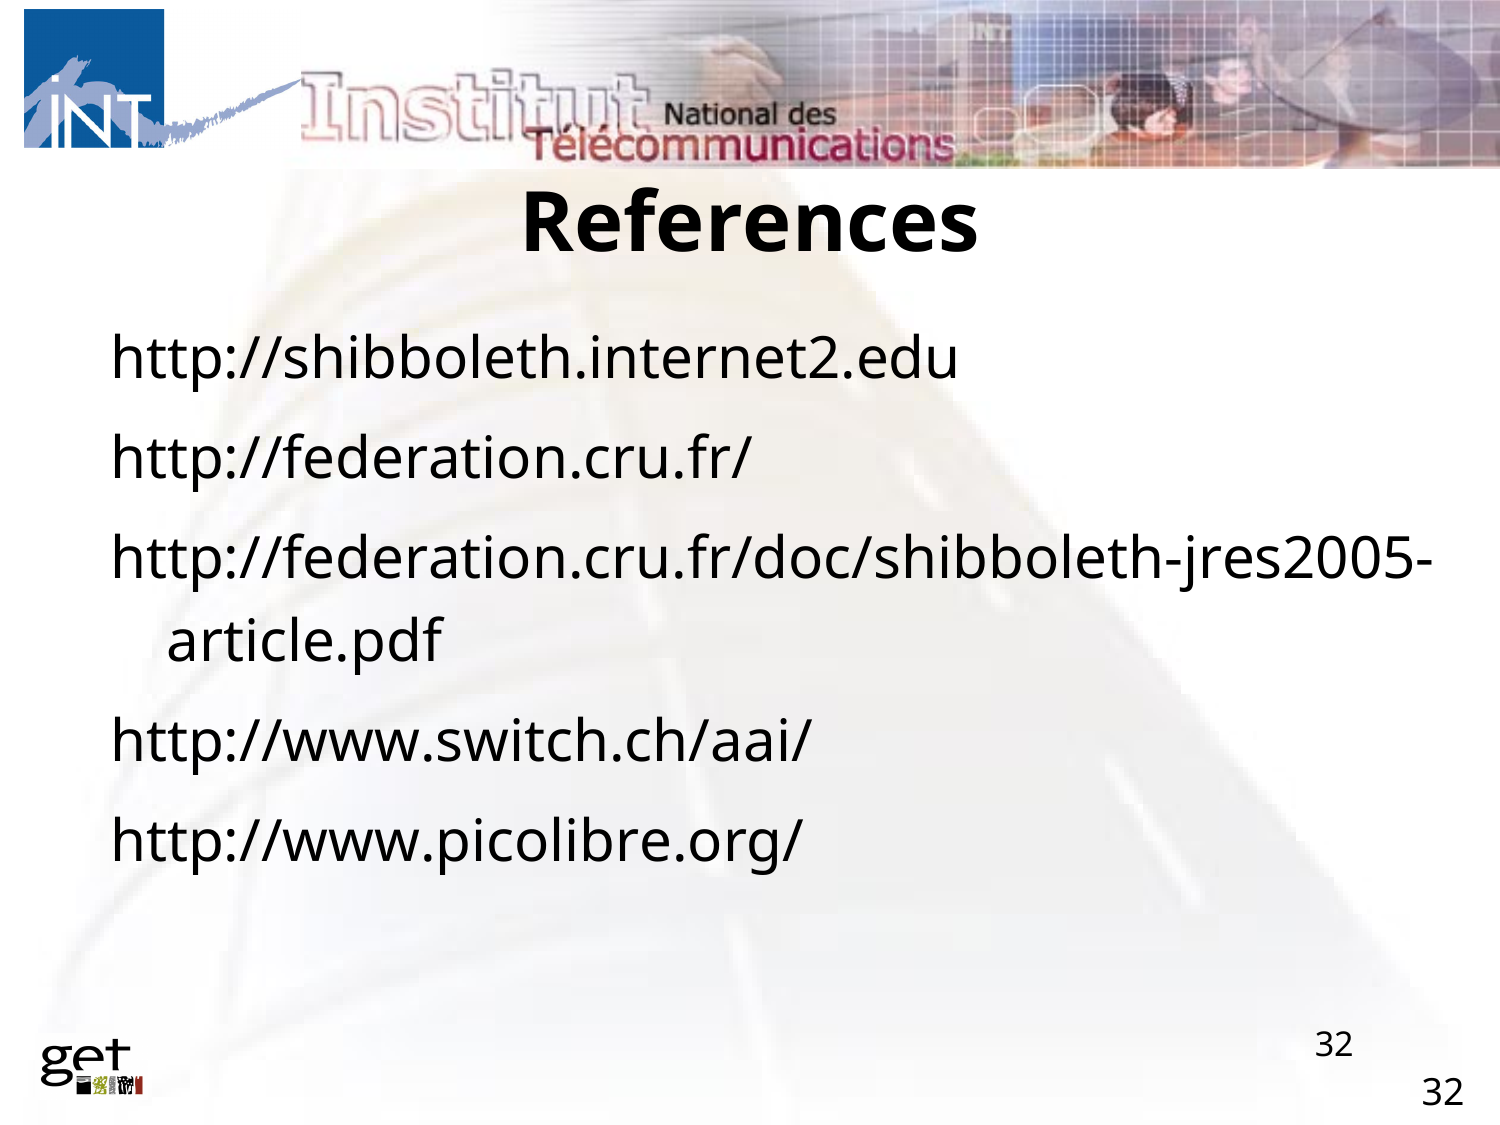

# References
http://shibboleth.internet2.edu
http://federation.cru.fr/
http://federation.cru.fr/doc/shibboleth-jres2005-article.pdf
http://www.switch.ch/aai/
http://www.picolibre.org/